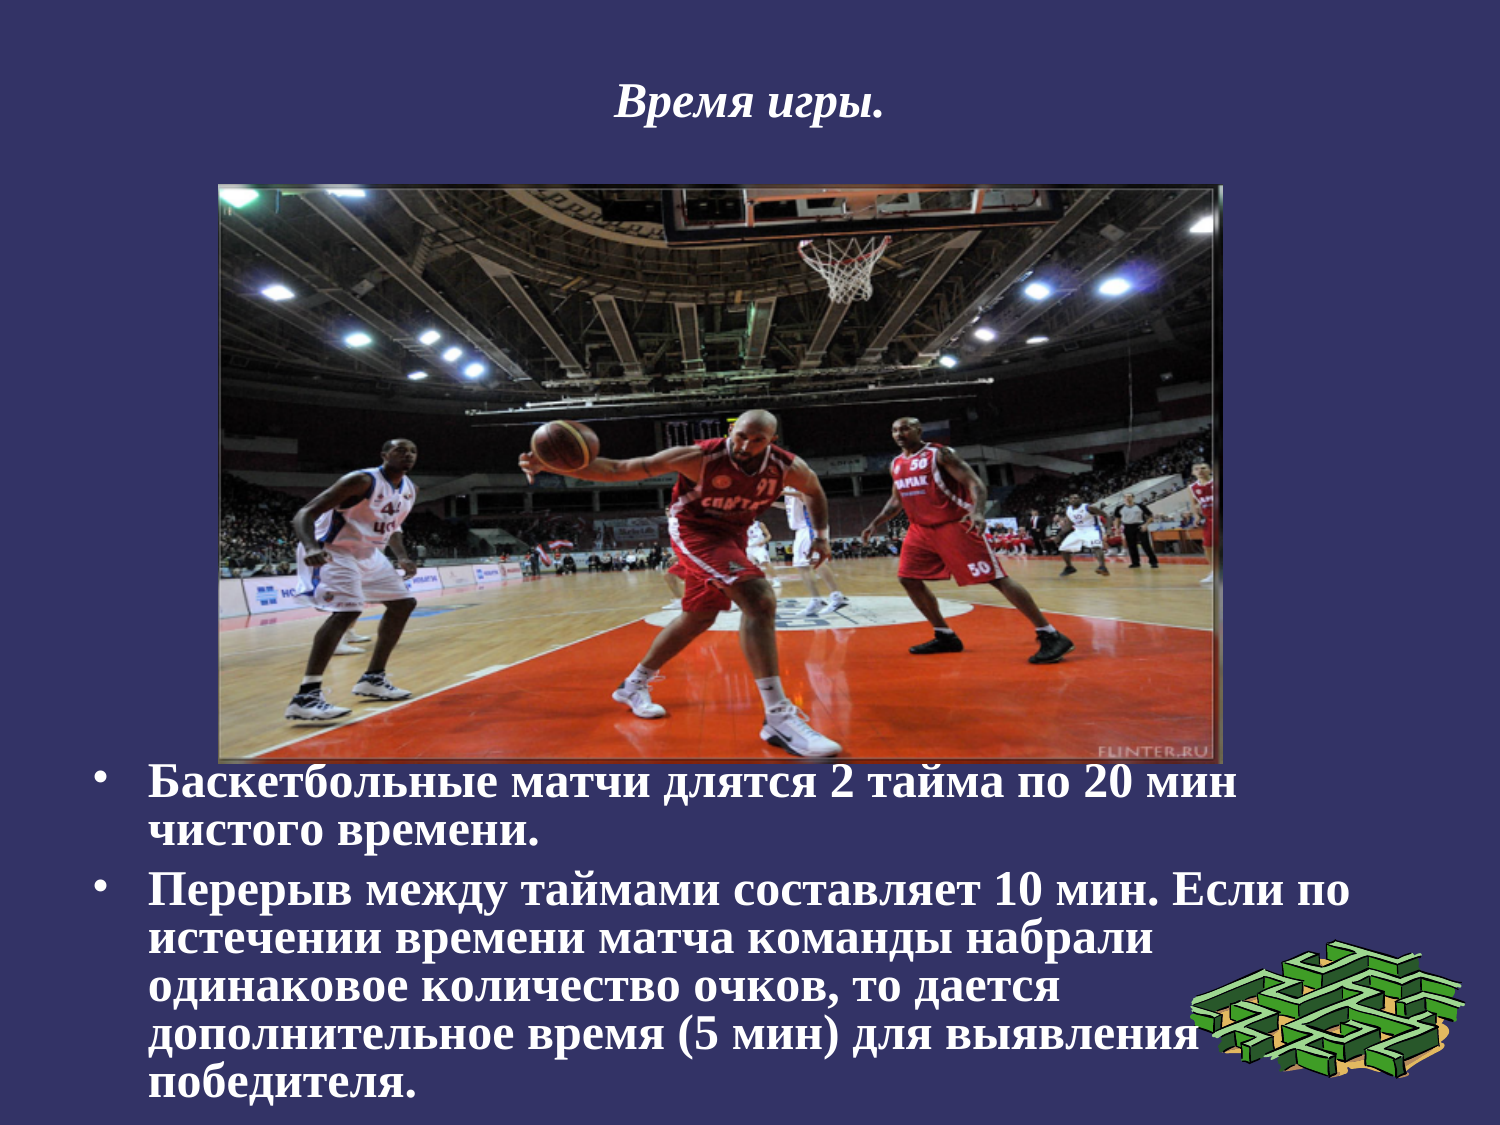

# Время игры.
Баскетбольные матчи длятся 2 тайма по 20 мин чистого времени.
Перерыв между таймами составляет 10 мин. Если по истечении времени матча команды набрали одинаковое количество очков, то дается дополнительное время (5 мин) для выявления победителя.